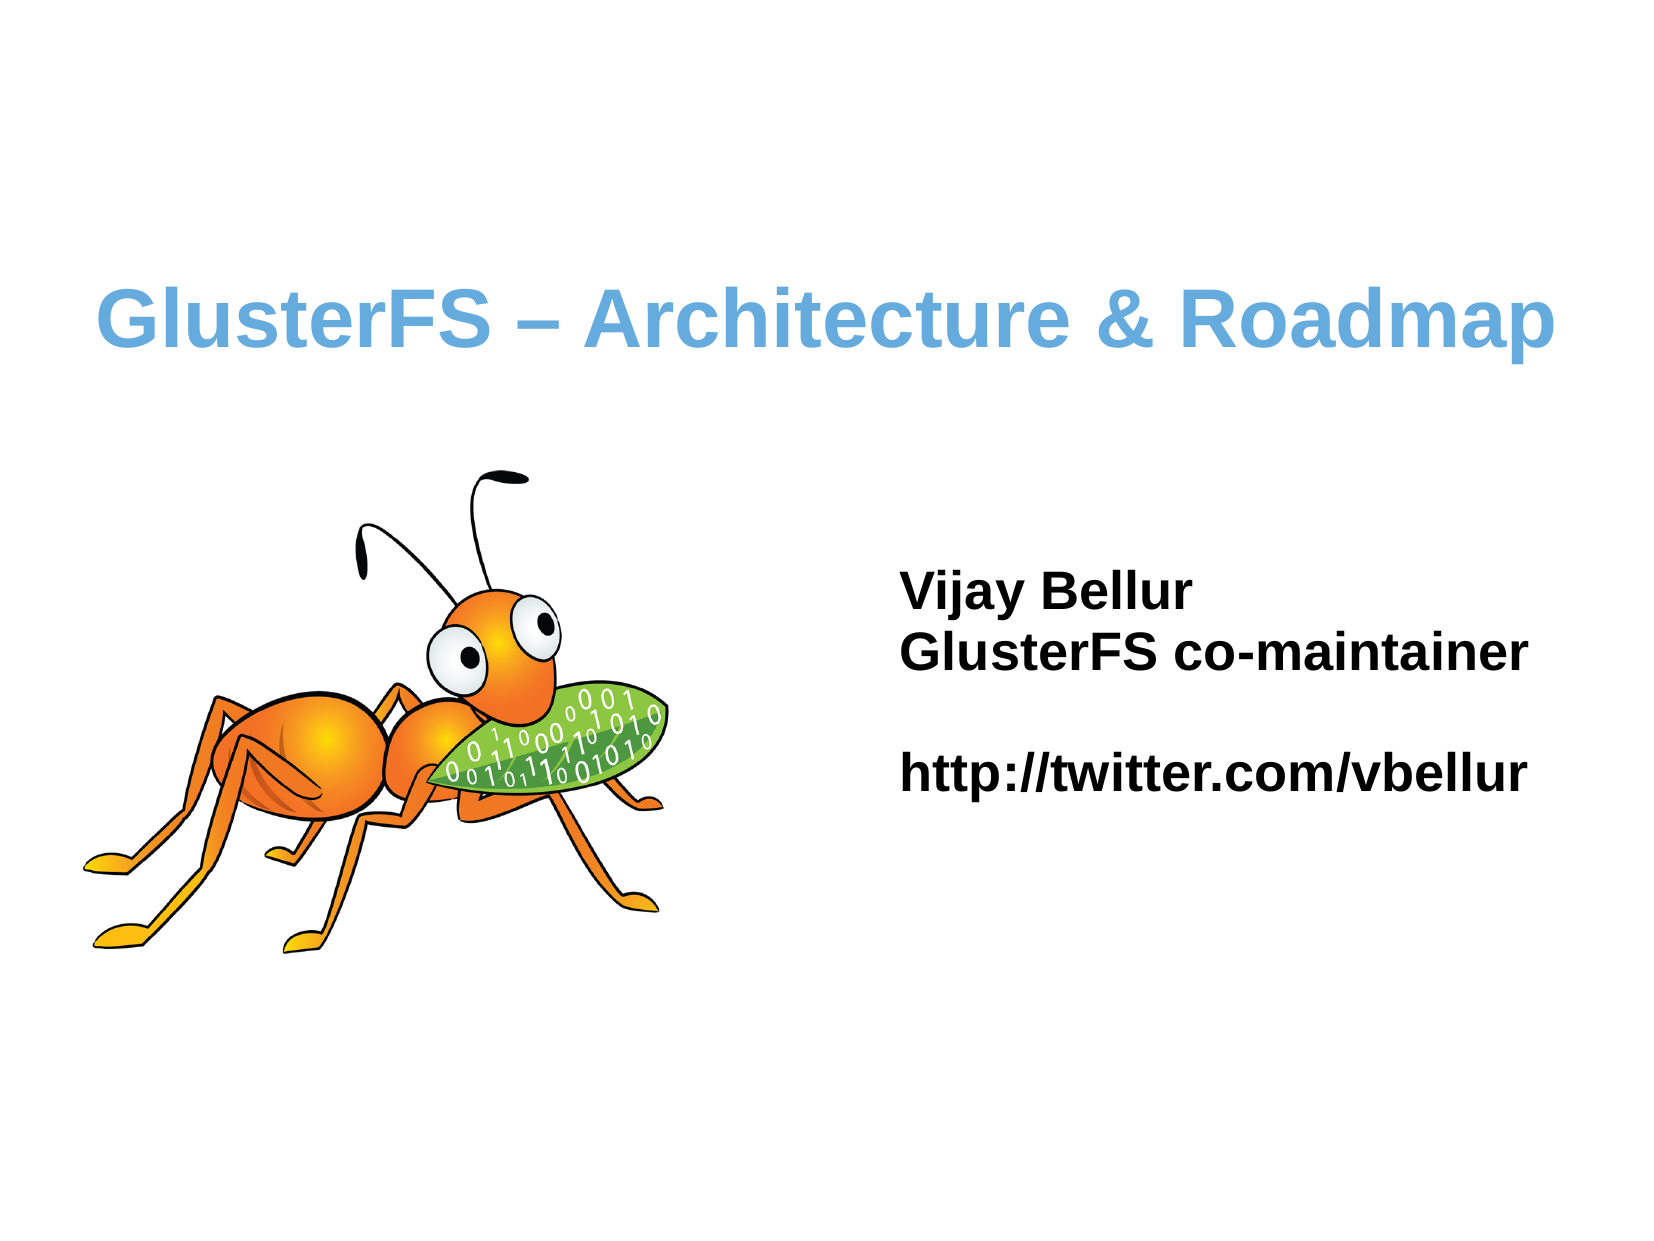

# GlusterFS – Architecture & Roadmap
Vijay Bellur
GlusterFS co-maintainer
http://twitter.com/vbellur